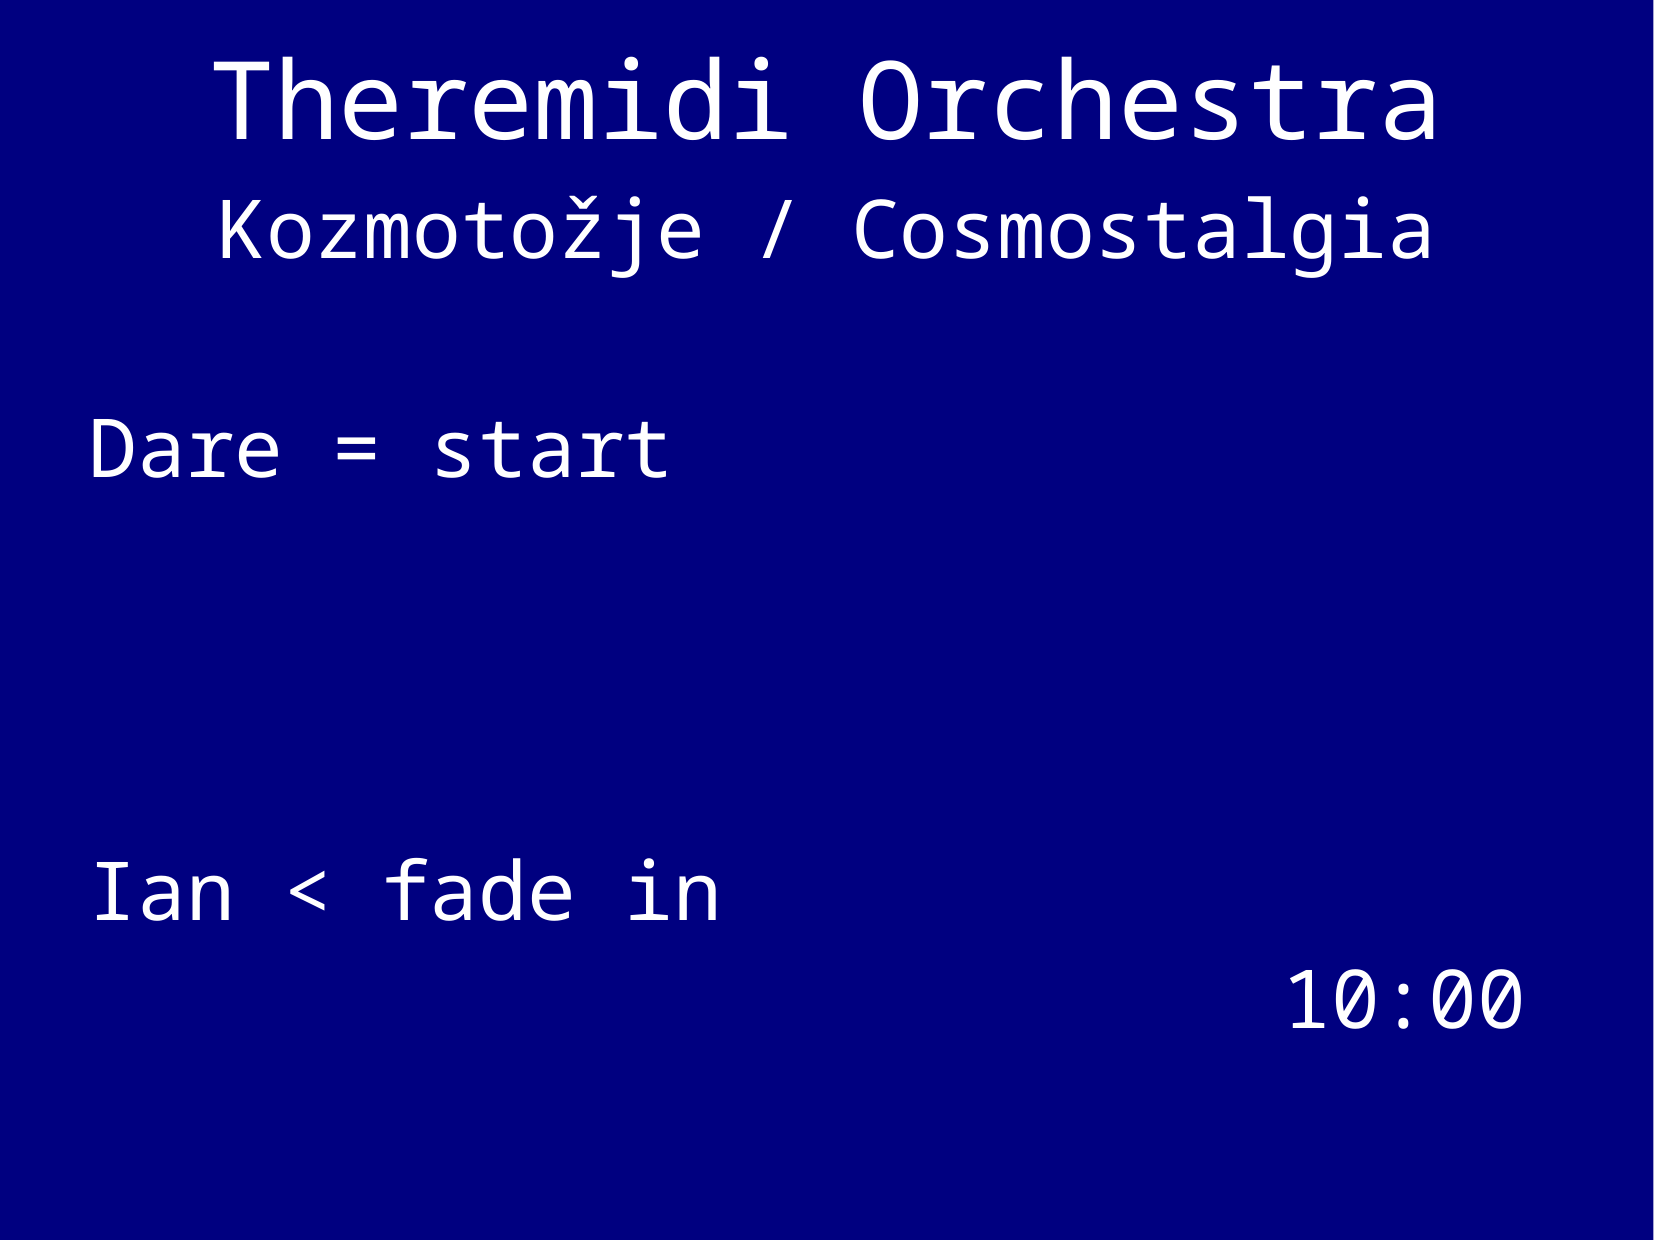

# Theremidi Orchestra Kozmotožje / Cosmostalgia
Dare = start
Ian < fade in
10:00